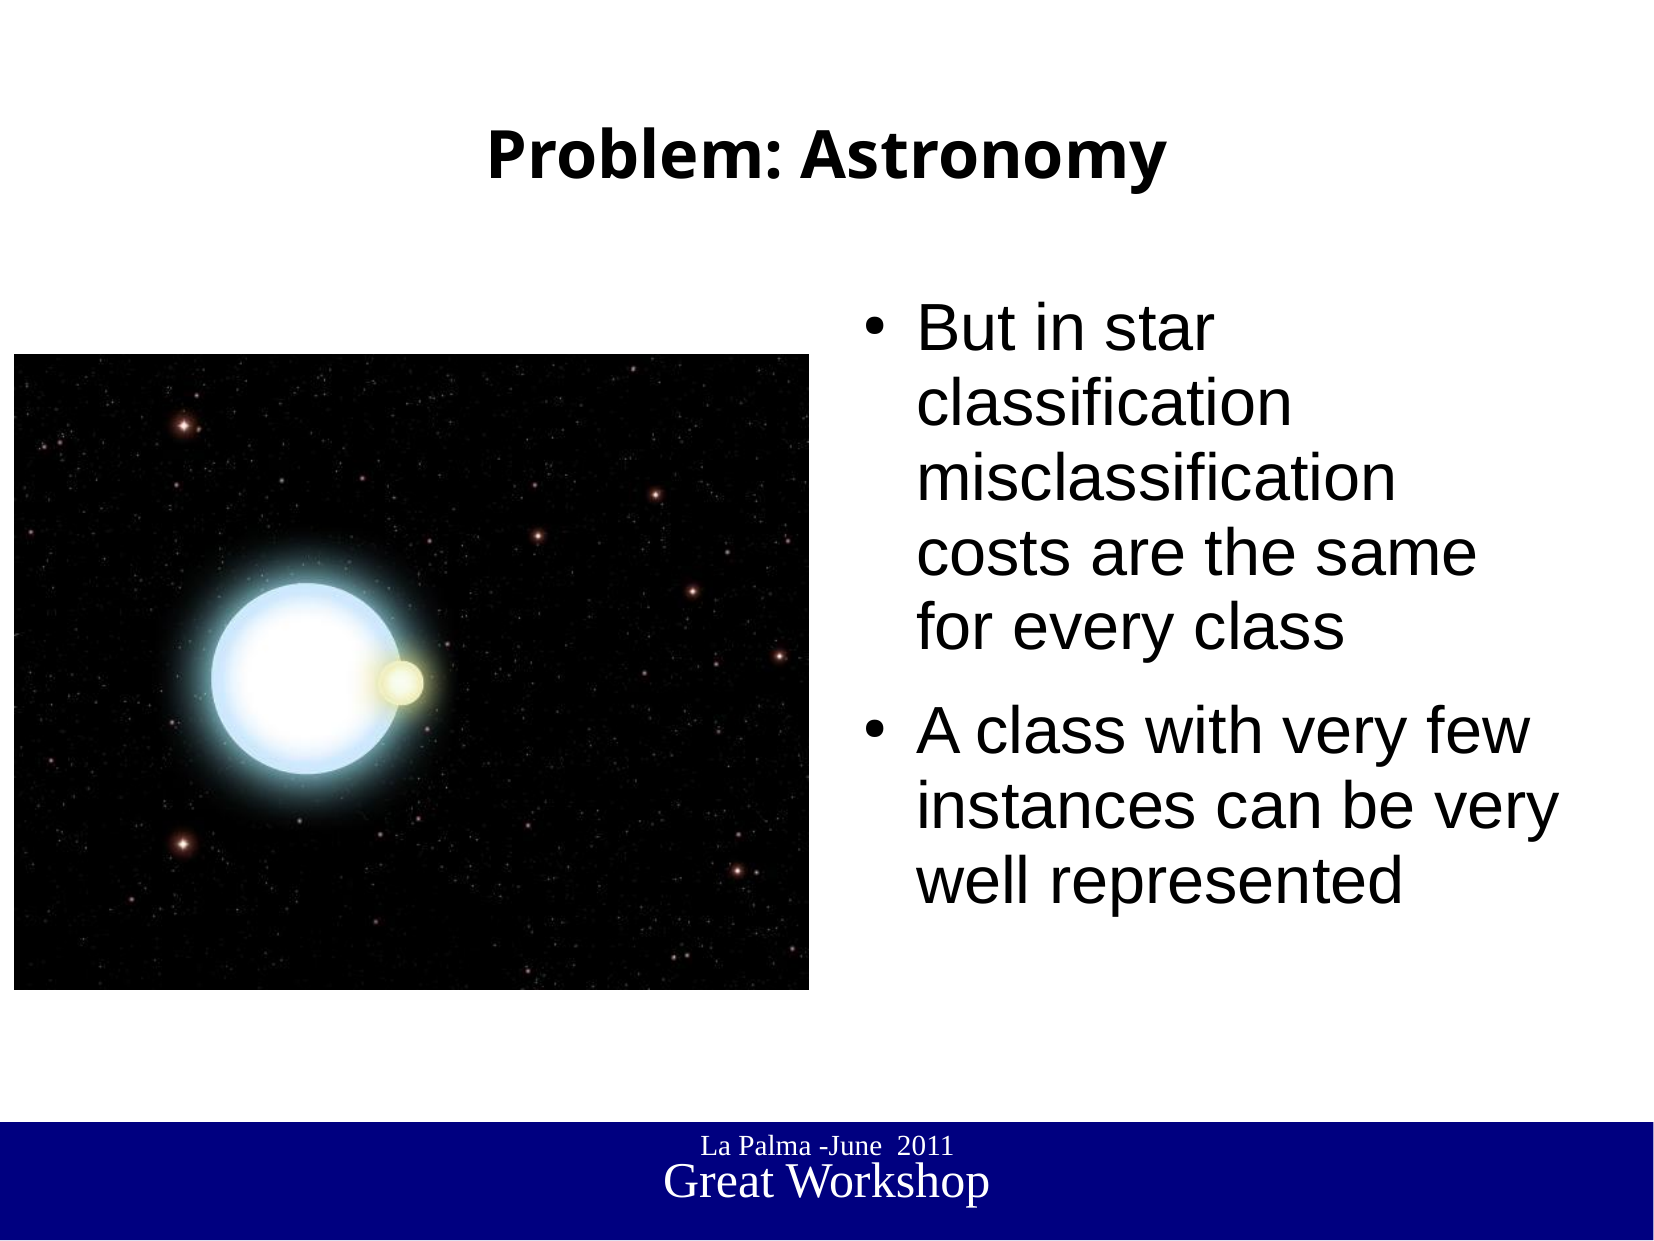

# Problem: Astronomy
But in star classification misclassification costs are the same for every class
A class with very few instances can be very well represented